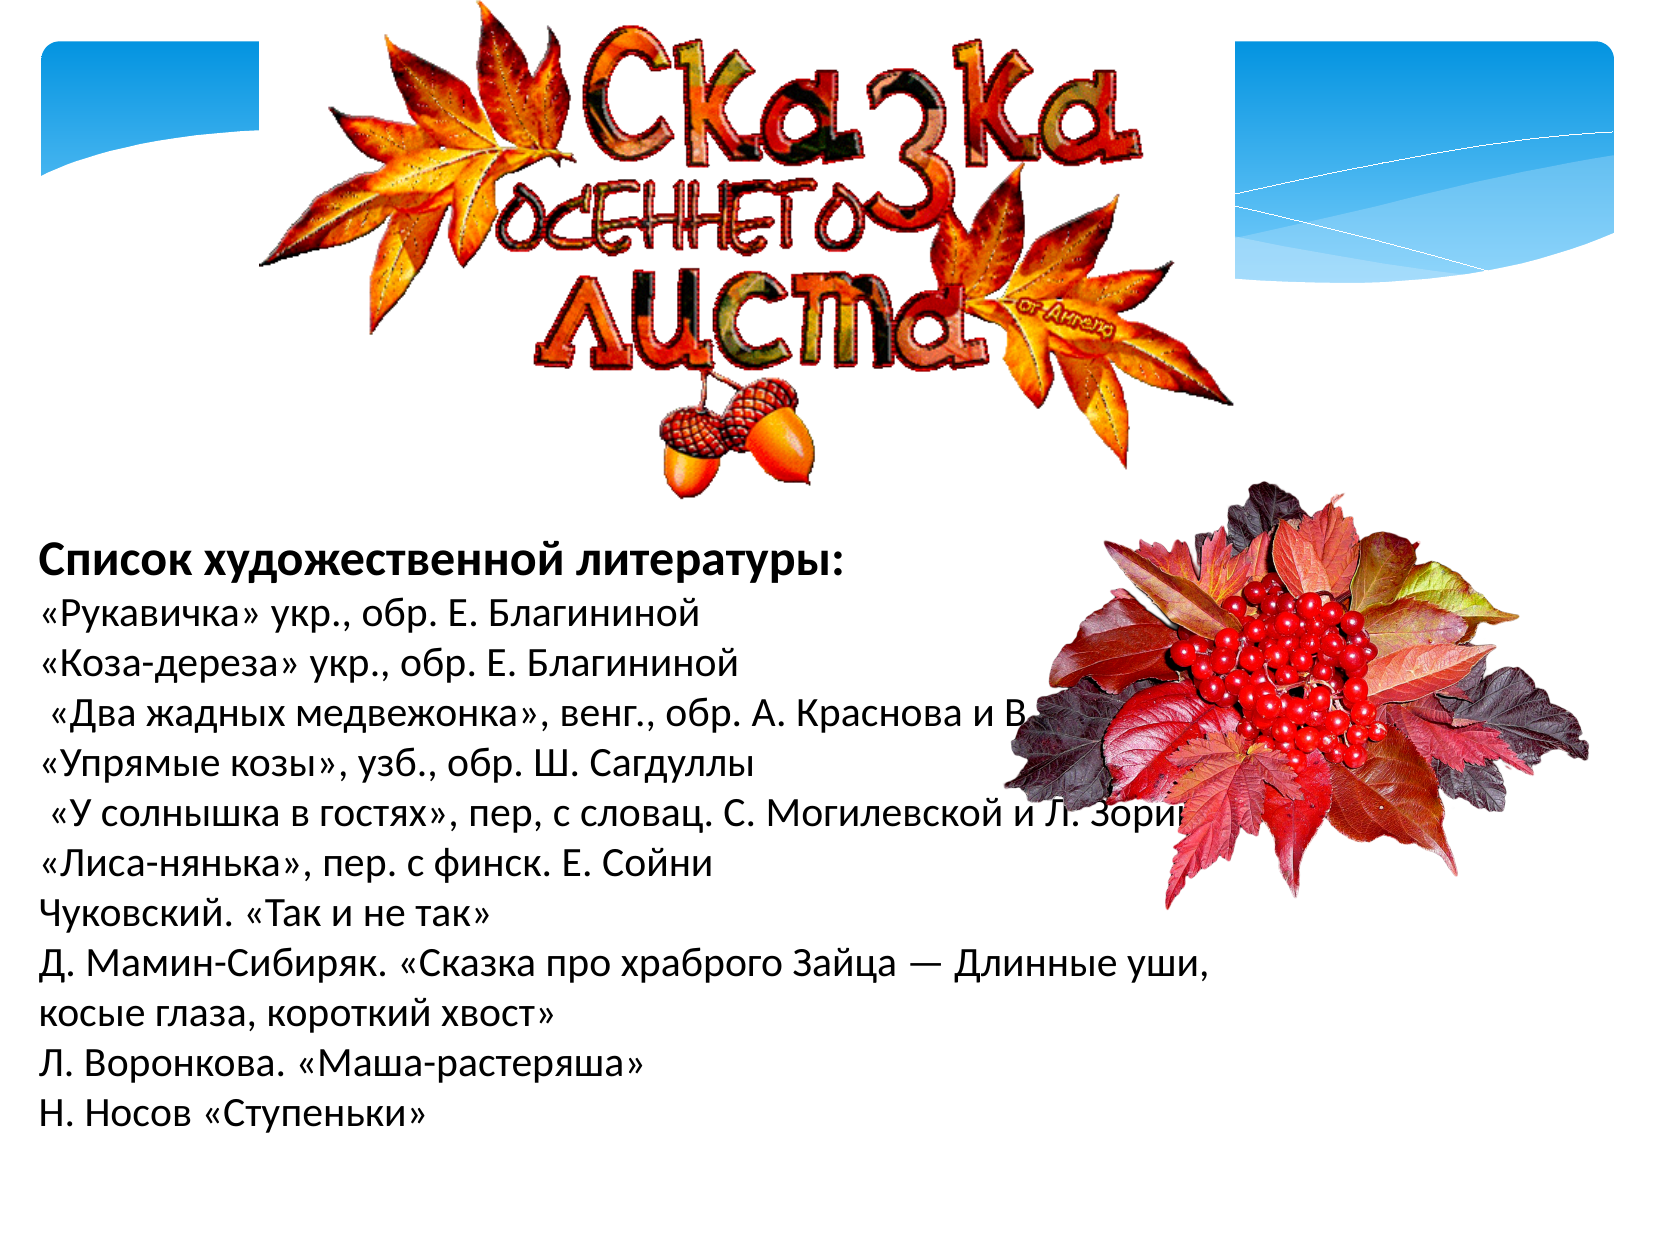

Список художественной литературы:
«Рукавичка» укр., обр. Е. Благининой
«Коза-дереза» укр., обр. Е. Благининой
 «Два жадных медвежонка», венг., обр. А. Краснова и В, Важдаева
«Упрямые козы», узб., обр. Ш. Сагдуллы
 «У солнышка в гостях», пер, с словац. С. Могилевской и Л. Зориной
«Лиса-нянька», пер. с финск. Е. Сойни
Чуковский. «Так и не так»
Д. Мамин-Сибиряк. «Сказка про храброго Зайца — Длинные уши, косые глаза, короткий хвост»
Л. Воронкова. «Маша-растеряша»
Н. Носов «Ступеньки»